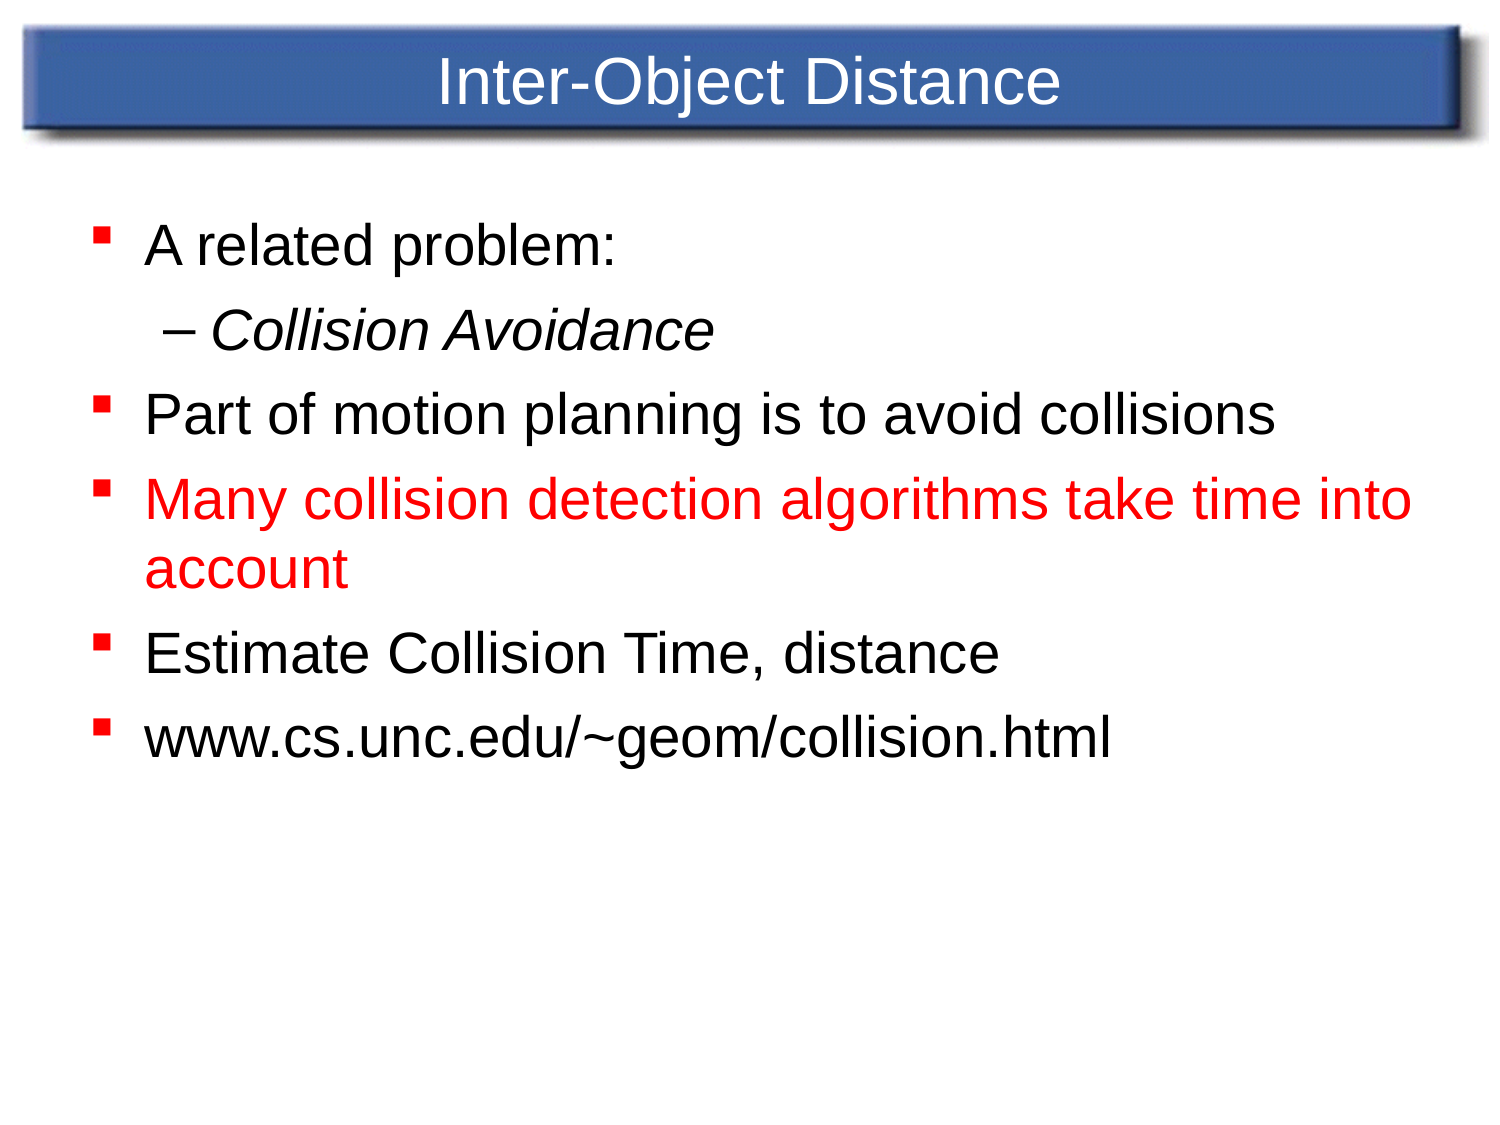

# Inter-Object Distance
A related problem:
Collision Avoidance
Part of motion planning is to avoid collisions
Many collision detection algorithms take time into account
Estimate Collision Time, distance
www.cs.unc.edu/~geom/collision.html